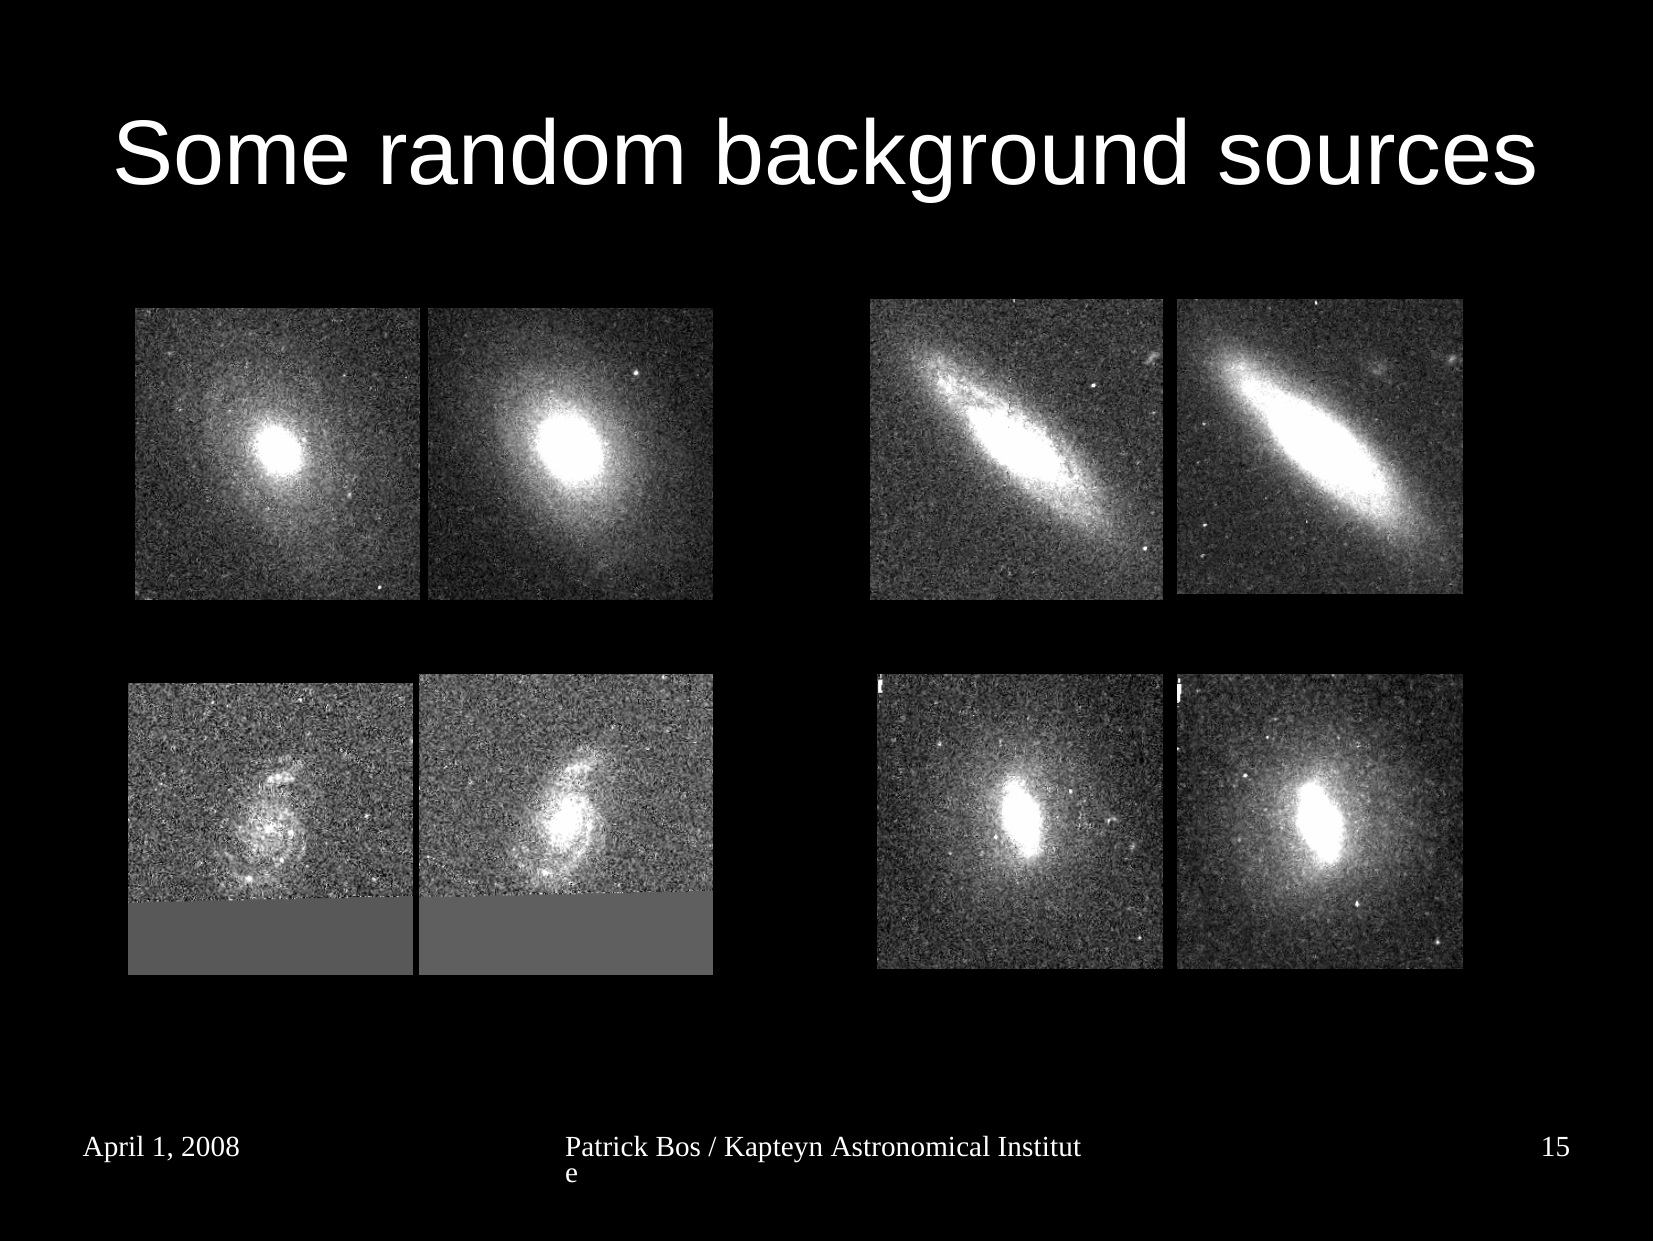

# Some random background sources
April 1, 2008
Patrick Bos / Kapteyn Astronomical Institute
15